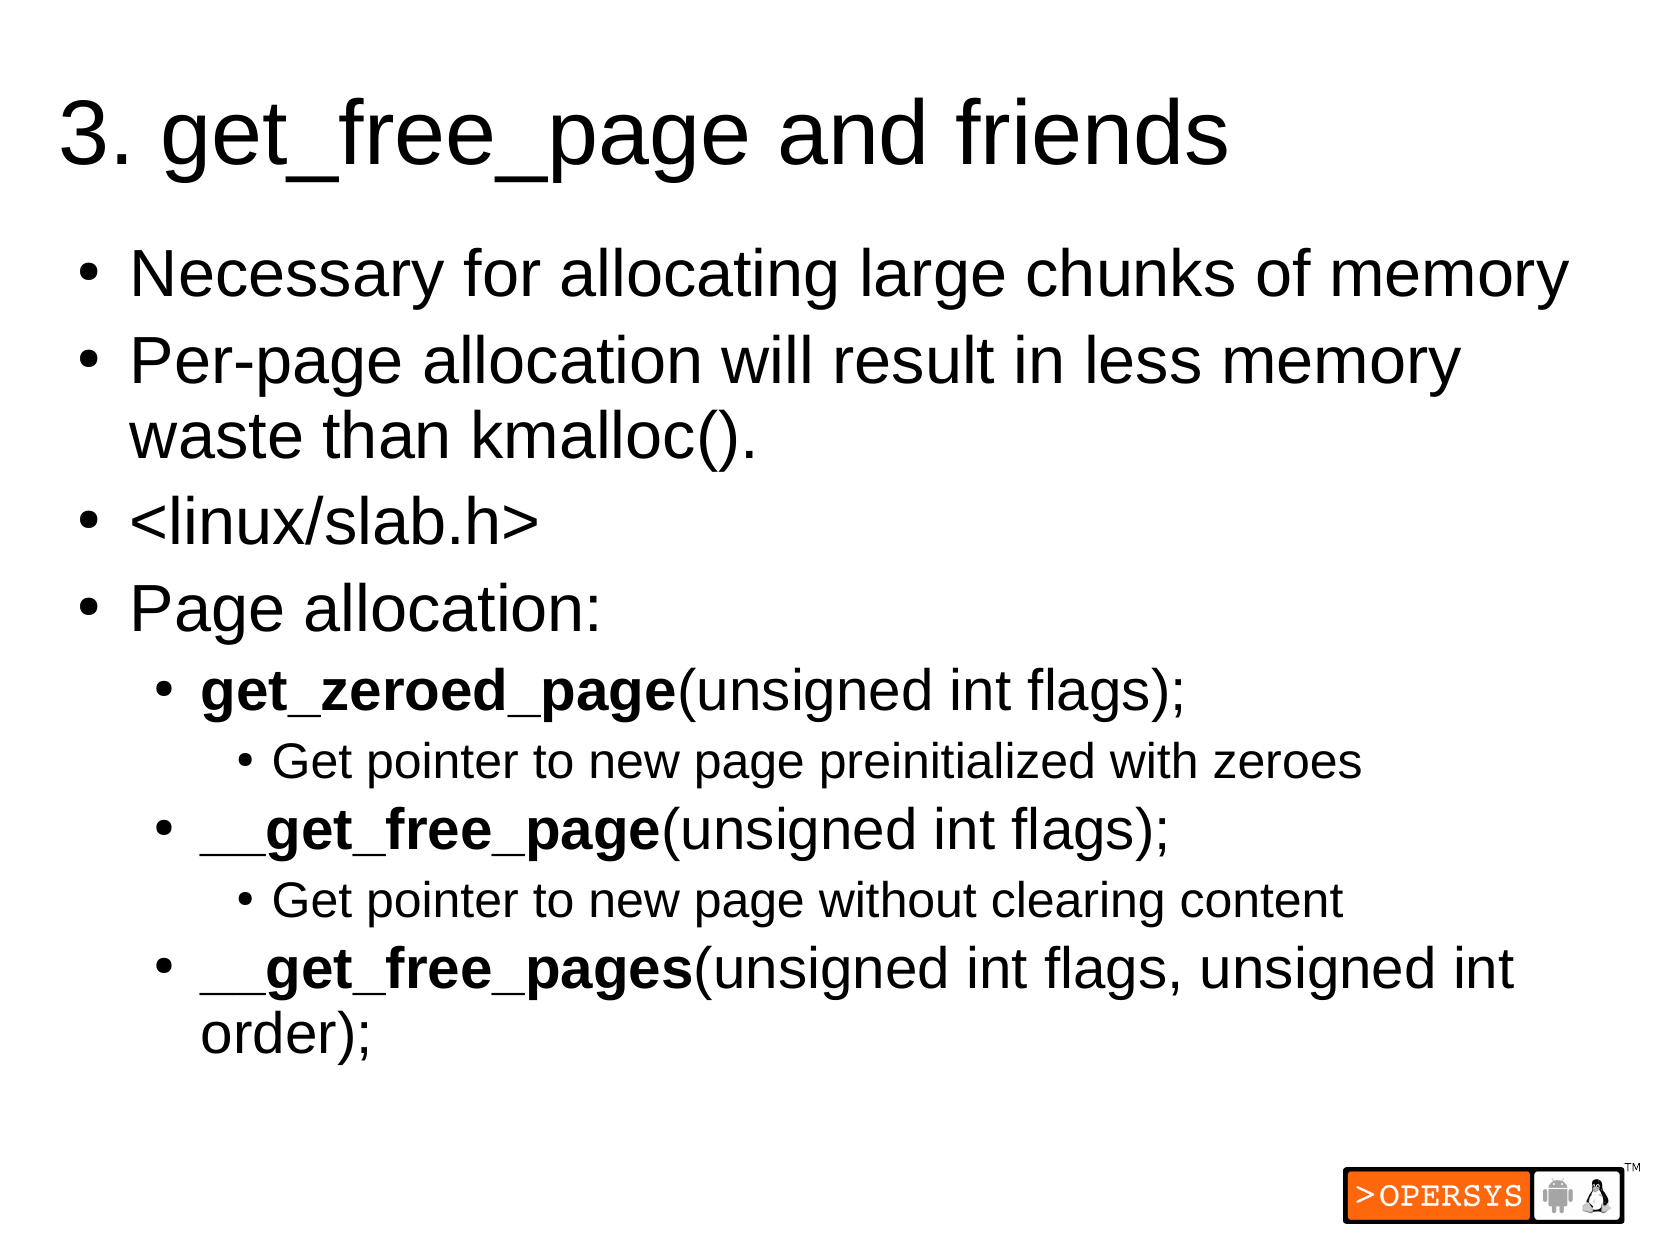

# 3. get_free_page and friends
Necessary for allocating large chunks of memory
Per-page allocation will result in less memory waste than kmalloc().
<linux/slab.h>
Page allocation:
get_zeroed_page(unsigned int flags);
Get pointer to new page preinitialized with zeroes
__get_free_page(unsigned int flags);
Get pointer to new page without clearing content
__get_free_pages(unsigned int flags, unsigned int order);